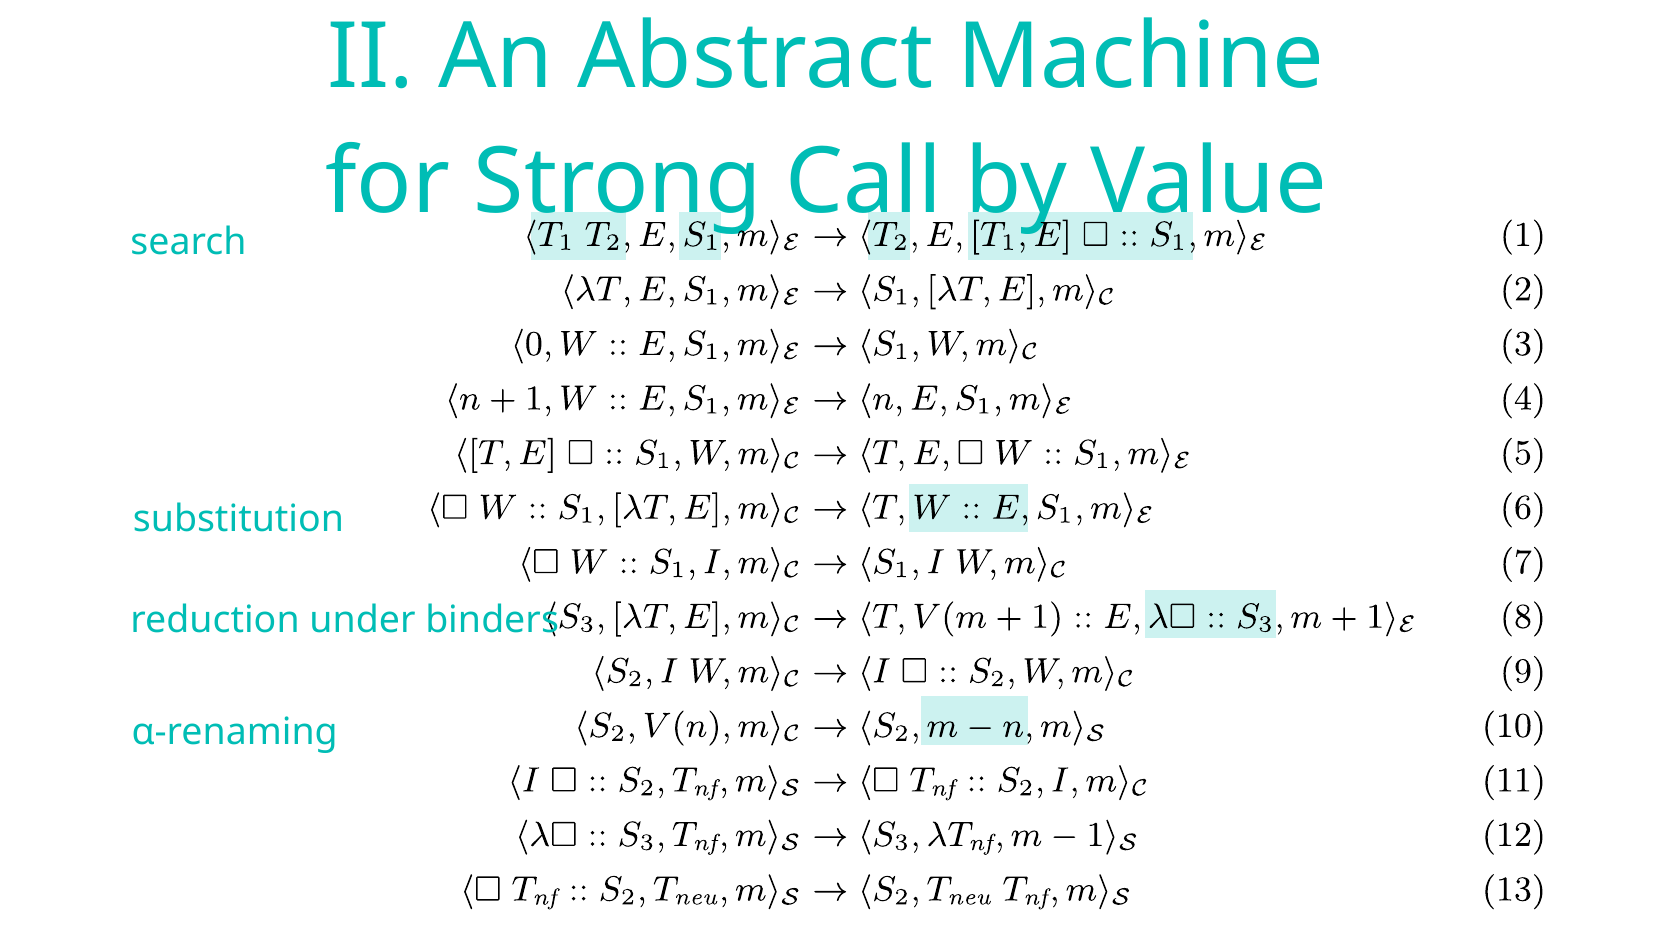

# II. An Abstract Machine for Strong Call by Value
search
substitution
reduction under binders
α-renaming